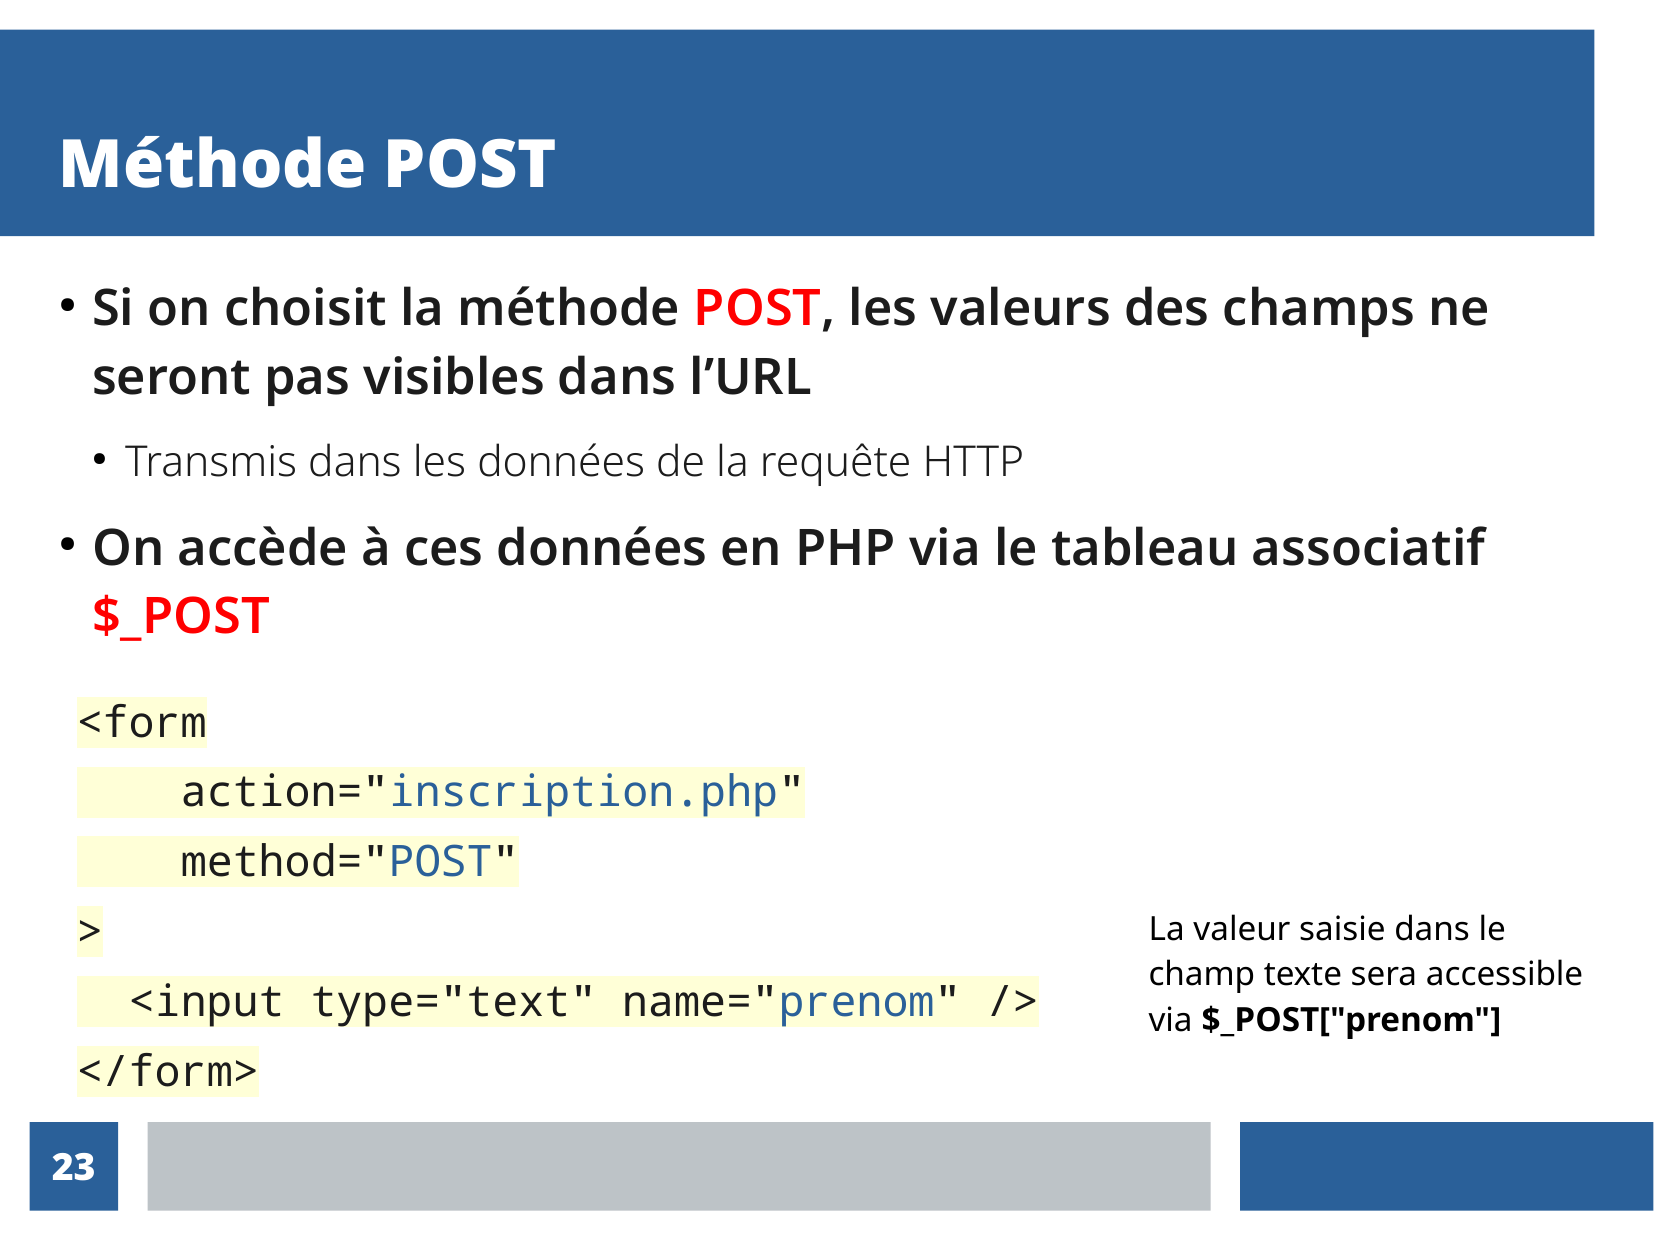

# Méthode POST
Si on choisit la méthode POST, les valeurs des champs ne seront pas visibles dans l’URL
Transmis dans les données de la requête HTTP
On accède à ces données en PHP via le tableau associatif $_POST
<form
 action="inscription.php"
 method="POST"
>
 <input type="text" name="prenom" />
</form>
La valeur saisie dans le champ texte sera accessible via $_POST["prenom"]
23